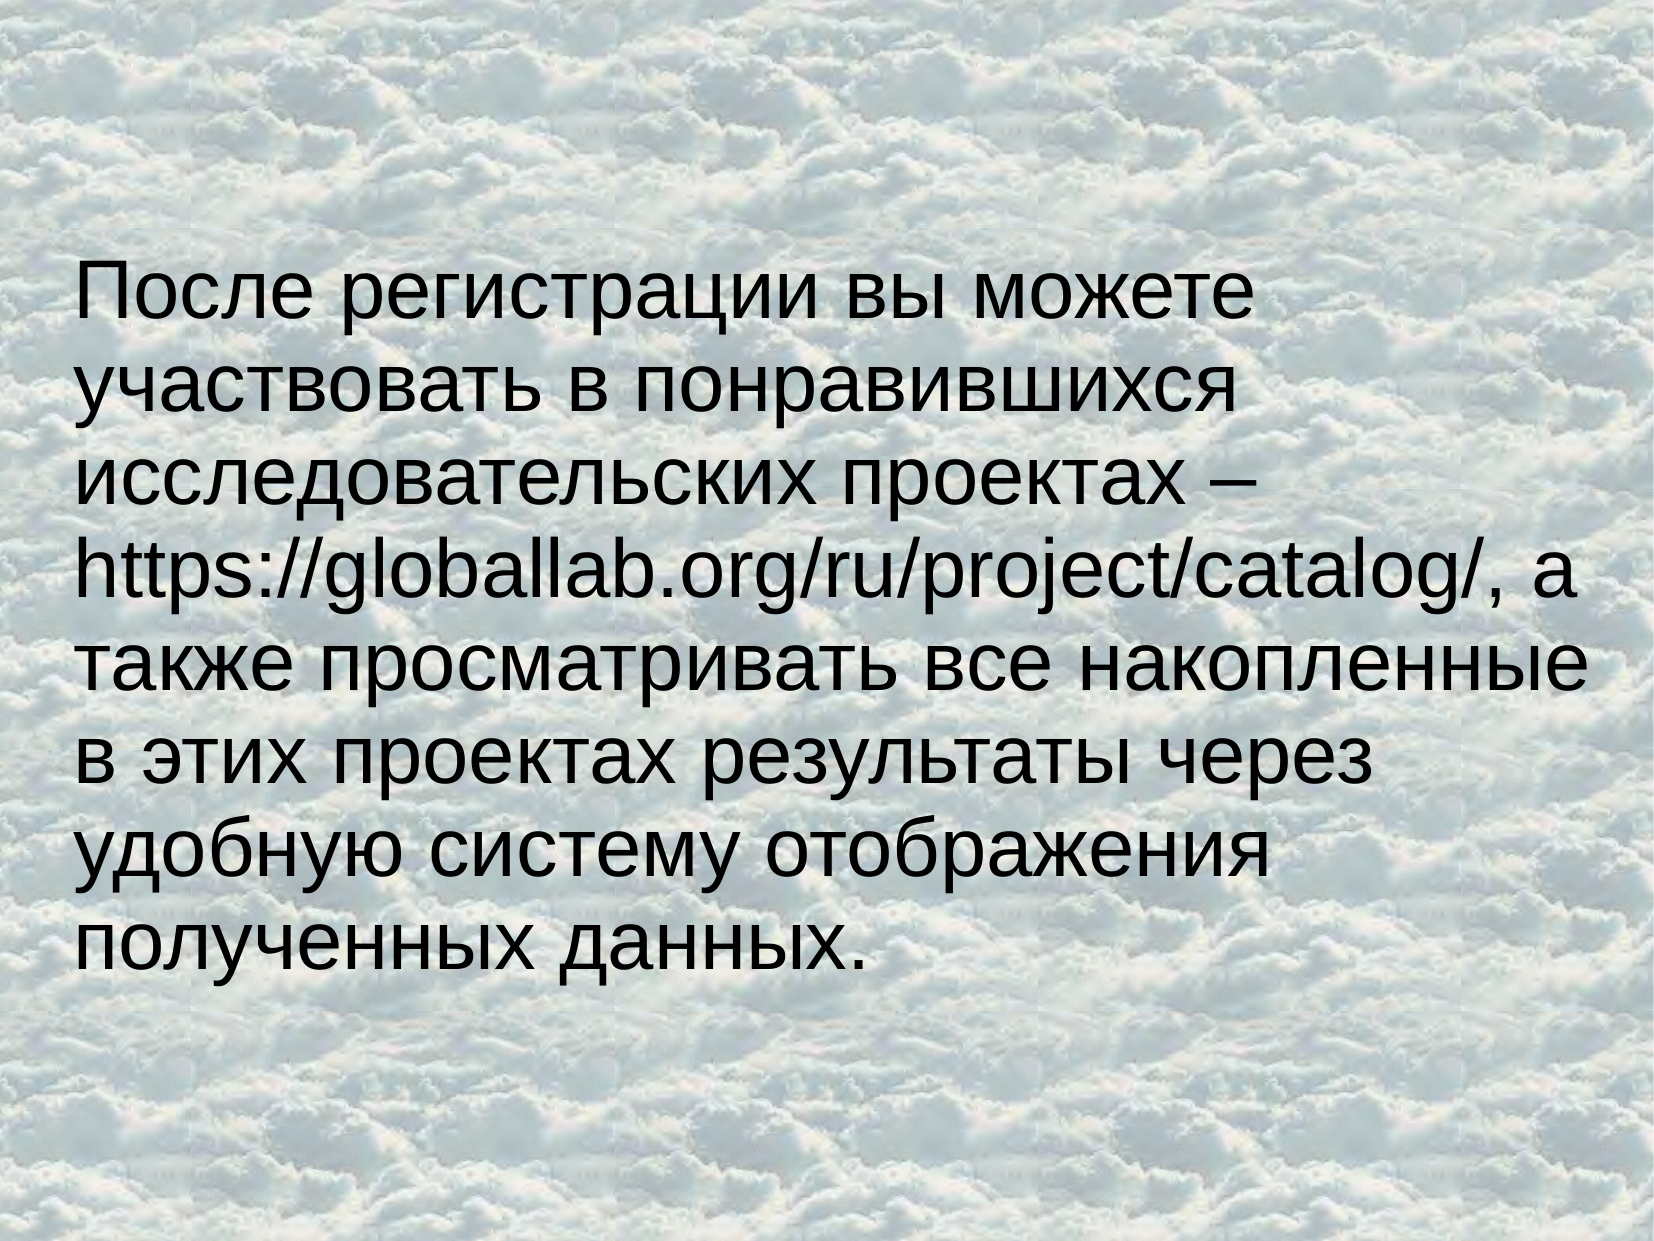

После регистрации вы можете участвовать в понравившихся исследовательских проектах – https://globallab.org/ru/project/catalog/, а также просматривать все накопленные в этих проектах результаты через удобную систему отображения полученных данных.